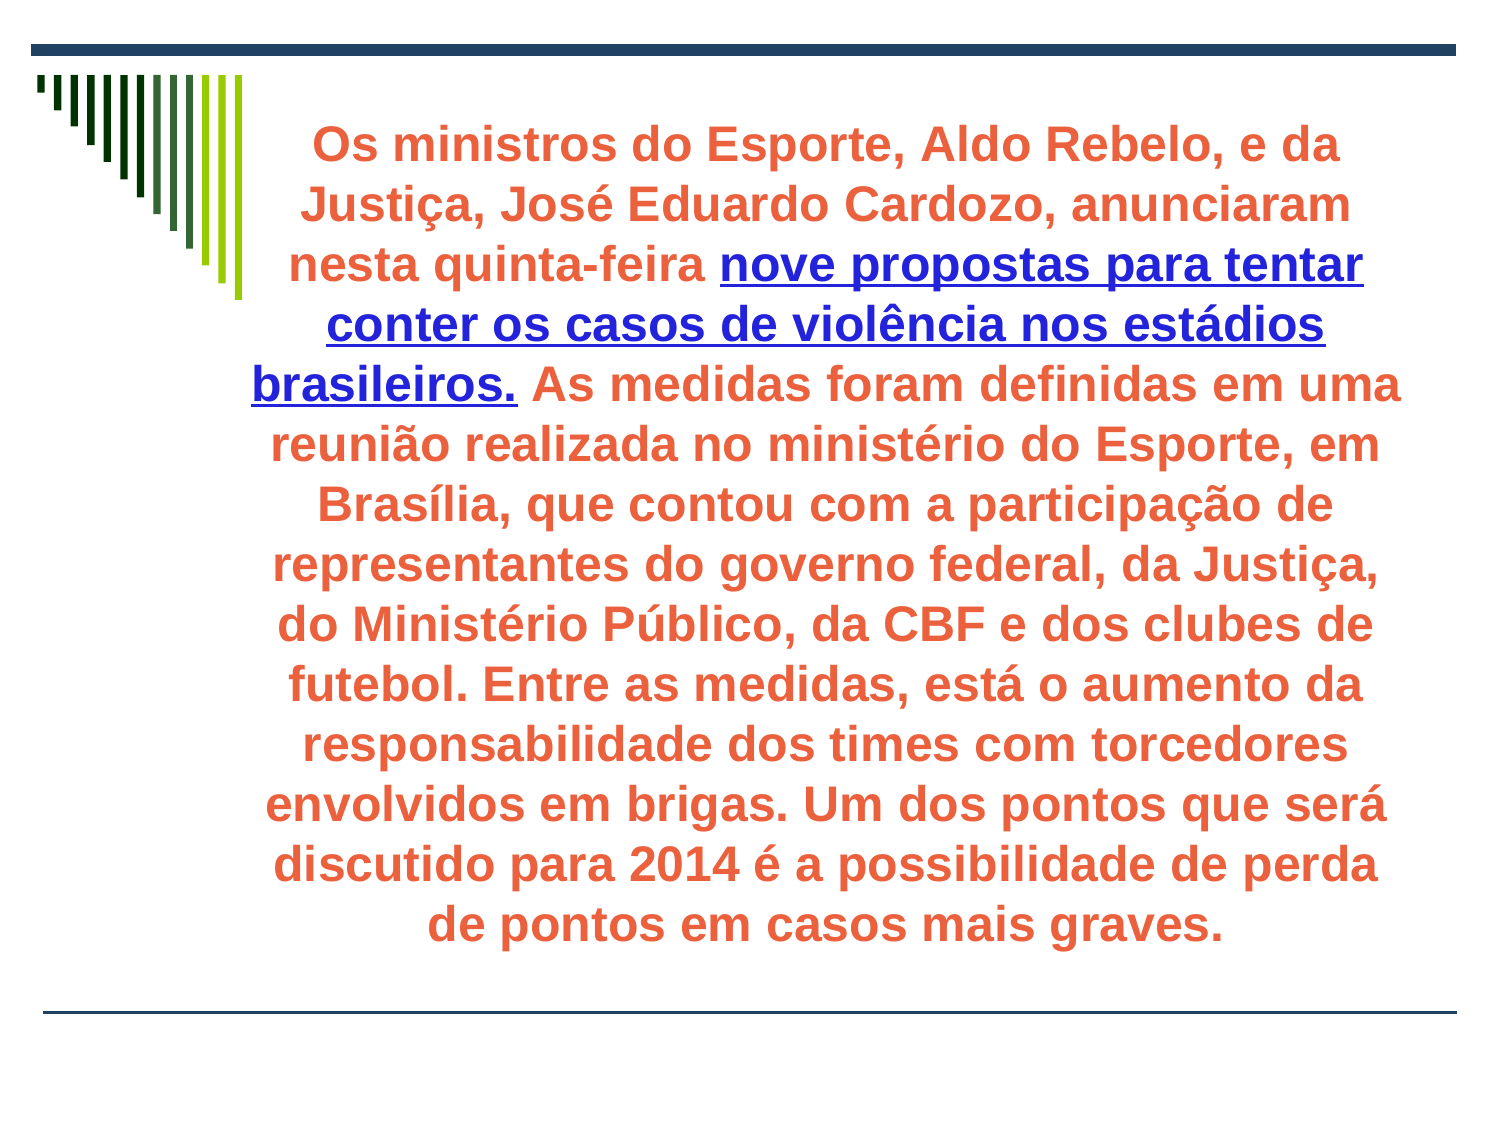

# Os ministros do Esporte, Aldo Rebelo, e da Justiça, José Eduardo Cardozo, anunciaram nesta quinta-feira nove propostas para tentar conter os casos de violência nos estádios brasileiros. As medidas foram definidas em uma reunião realizada no ministério do Esporte, em Brasília, que contou com a participação de representantes do governo federal, da Justiça, do Ministério Público, da CBF e dos clubes de futebol. Entre as medidas, está o aumento da responsabilidade dos times com torcedores envolvidos em brigas. Um dos pontos que será discutido para 2014 é a possibilidade de perda de pontos em casos mais graves.